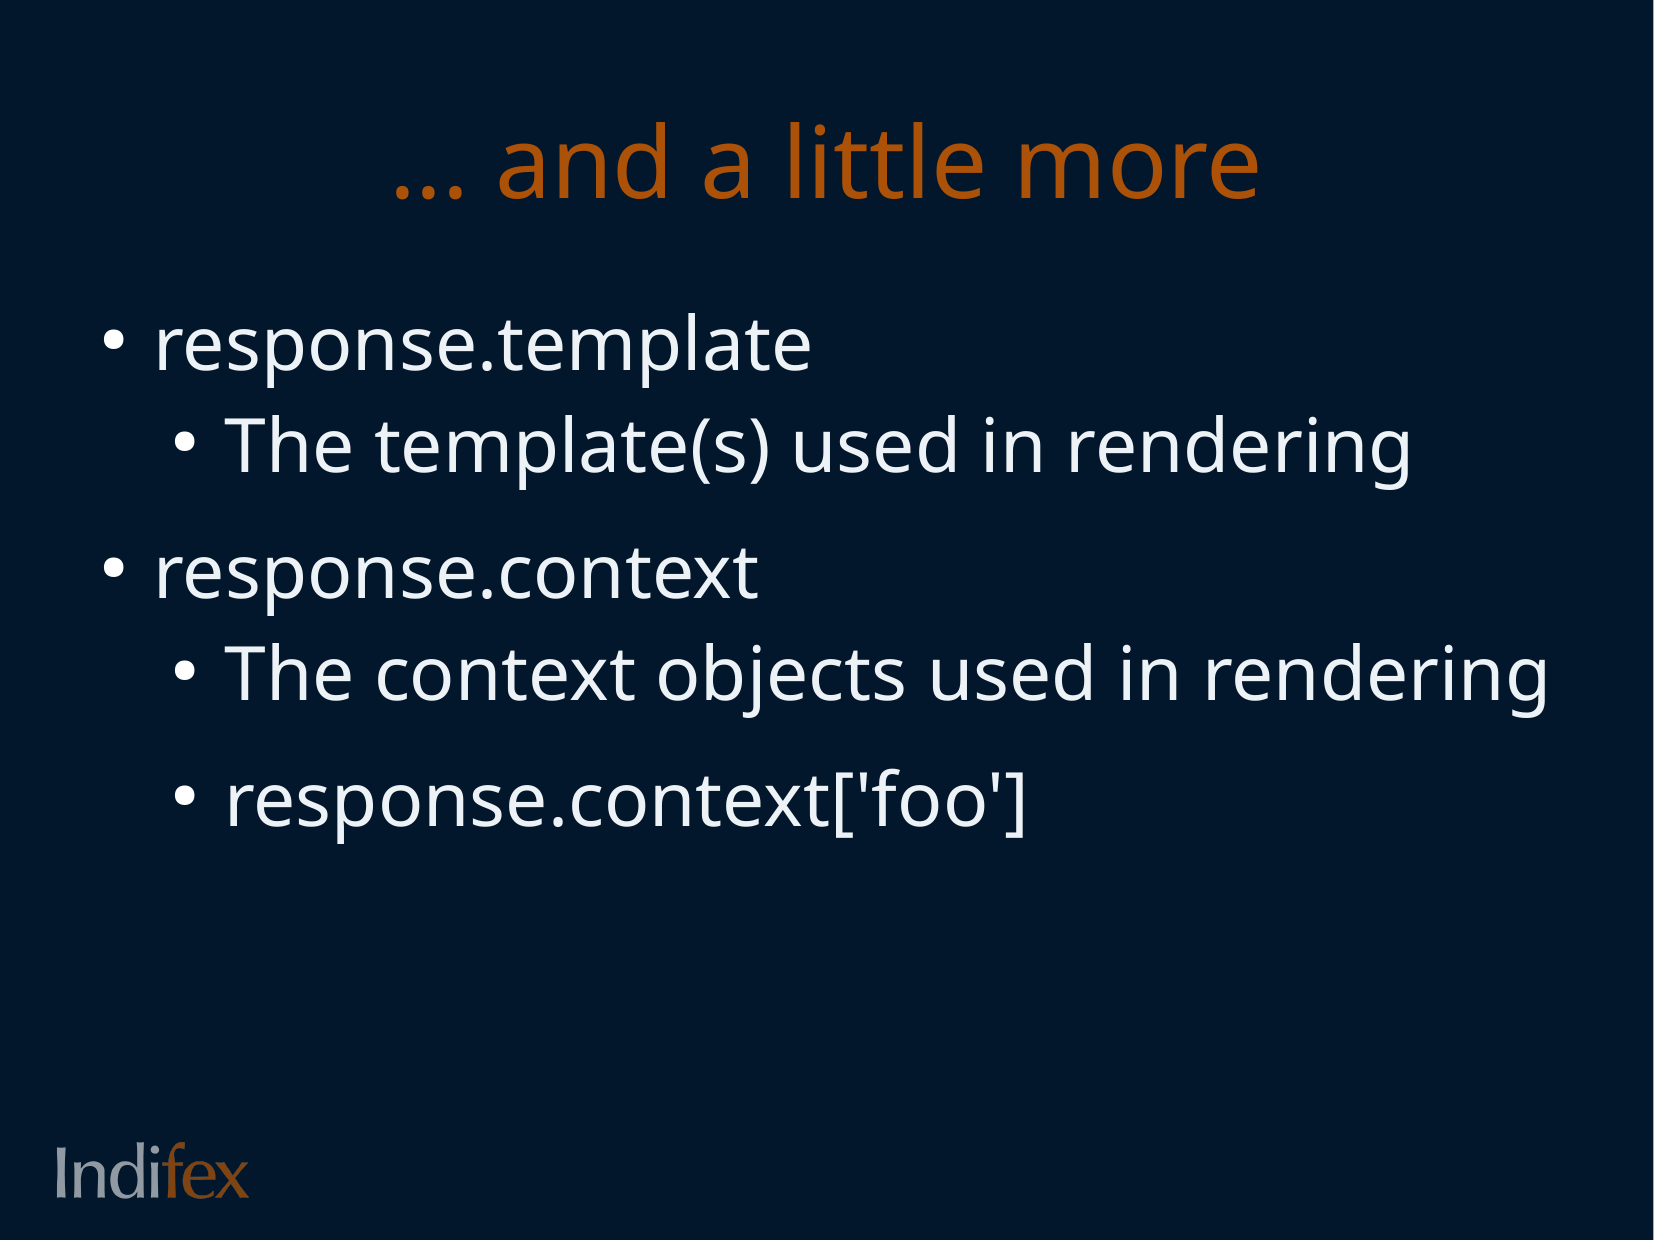

# ... and a little more
response.template
The template(s) used in rendering
response.context
The context objects used in rendering
response.context['foo']